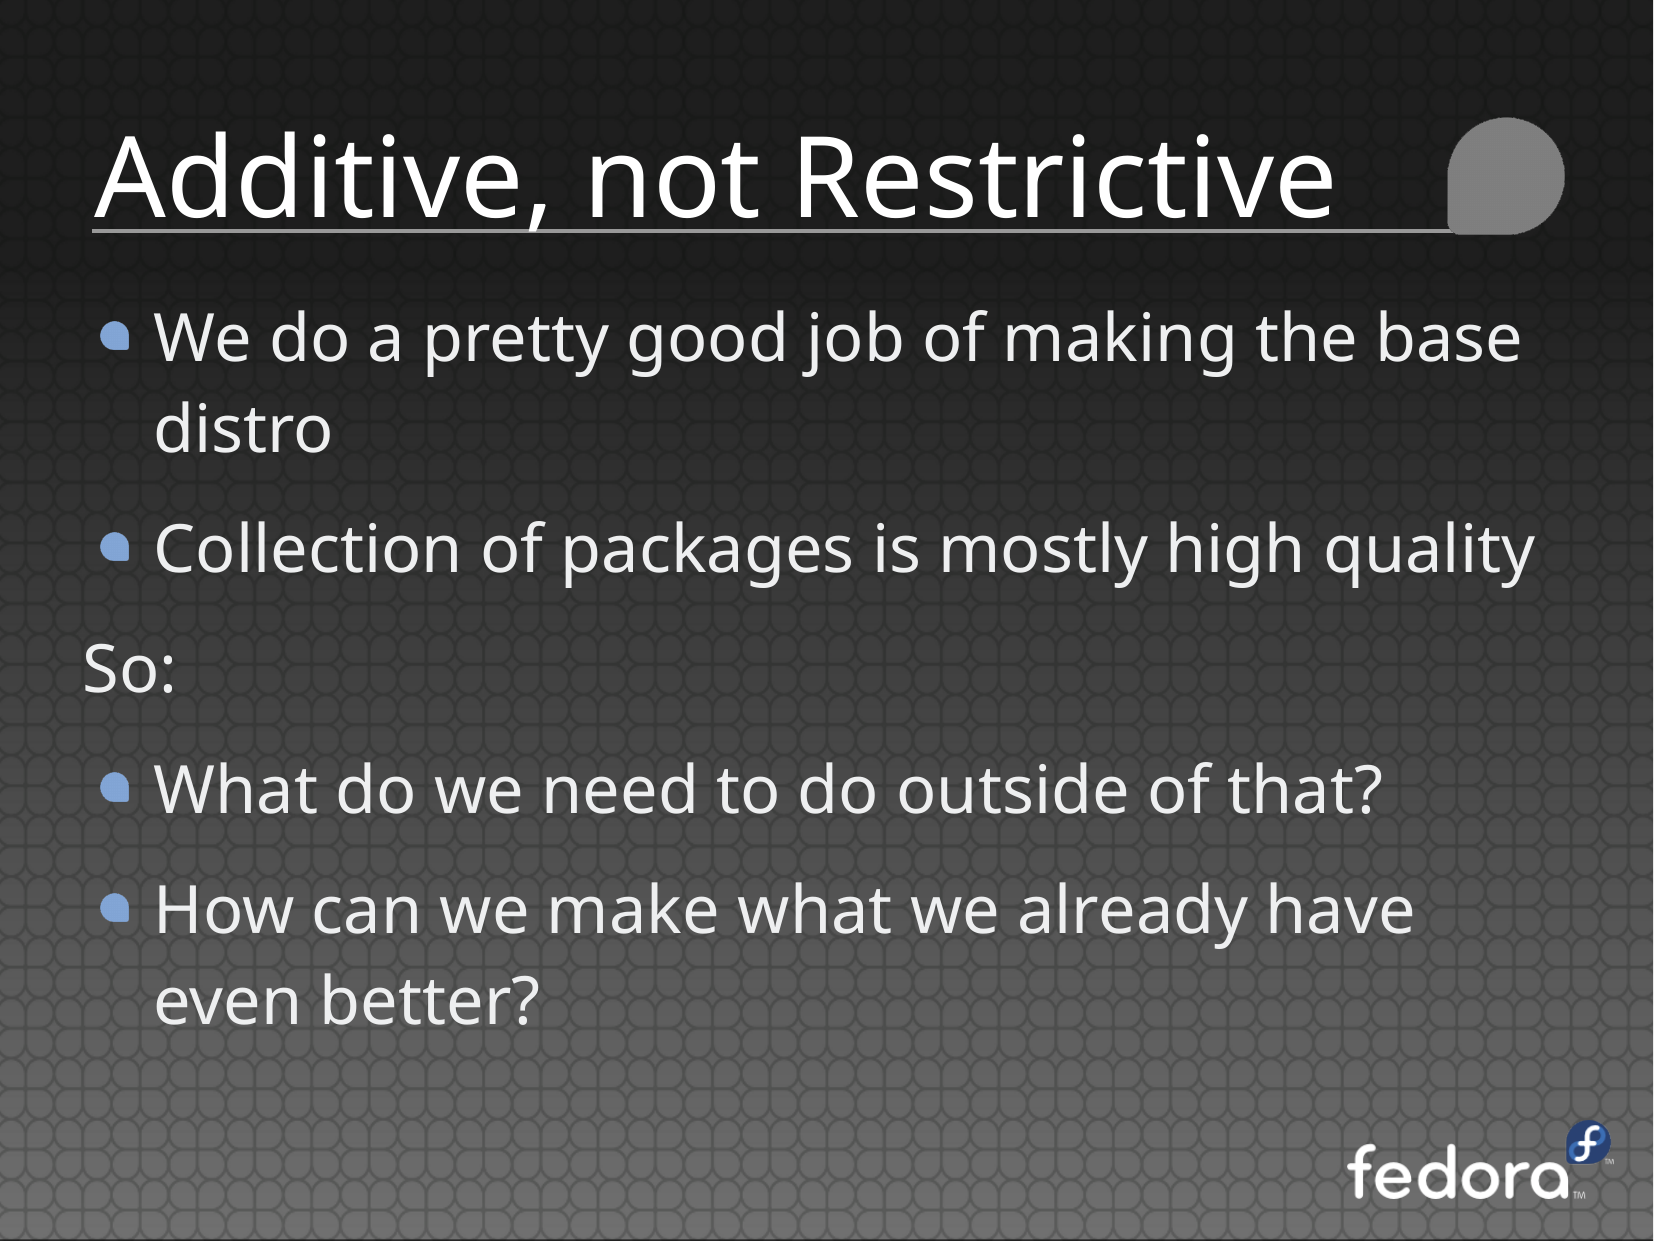

Additive, not Restrictive
# We do a pretty good job of making the base distro
Collection of packages is mostly high quality
So:
What do we need to do outside of that?
How can we make what we already have even better?